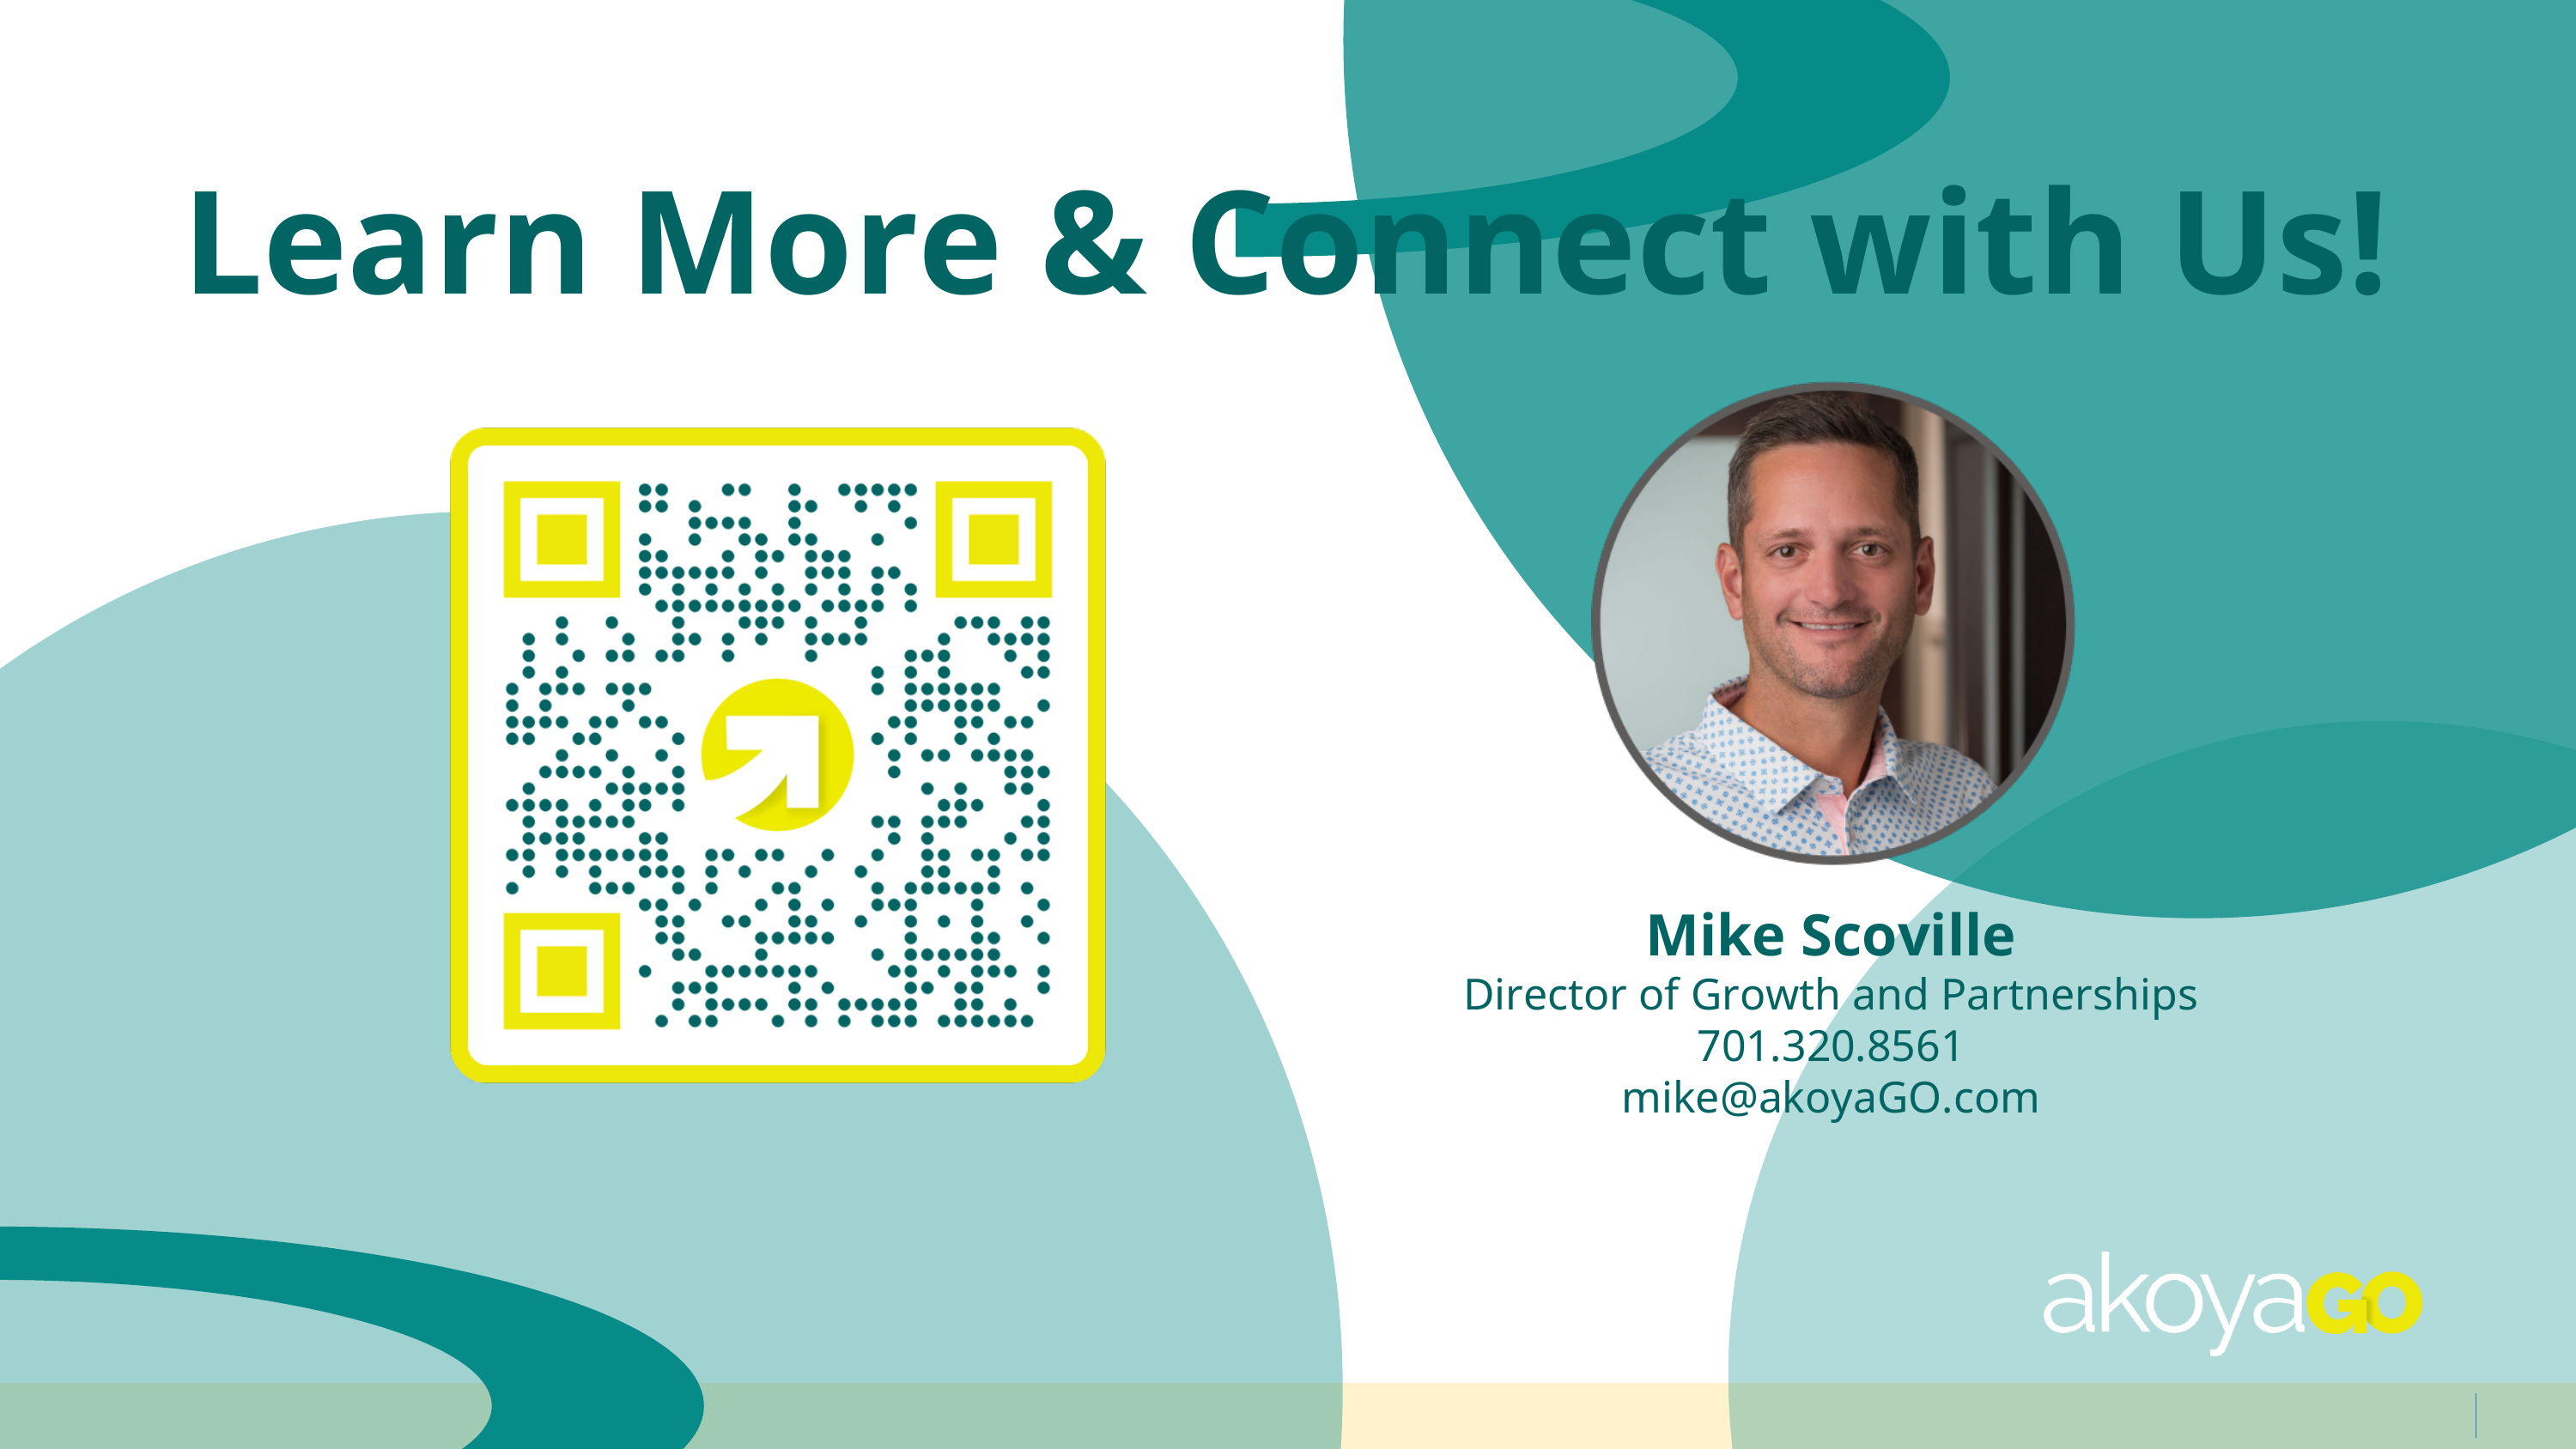

Learn More & Connect with Us!
Mike Scoville
Director of Growth and Partnerships
701.320.8561
mike@akoyaGO.com